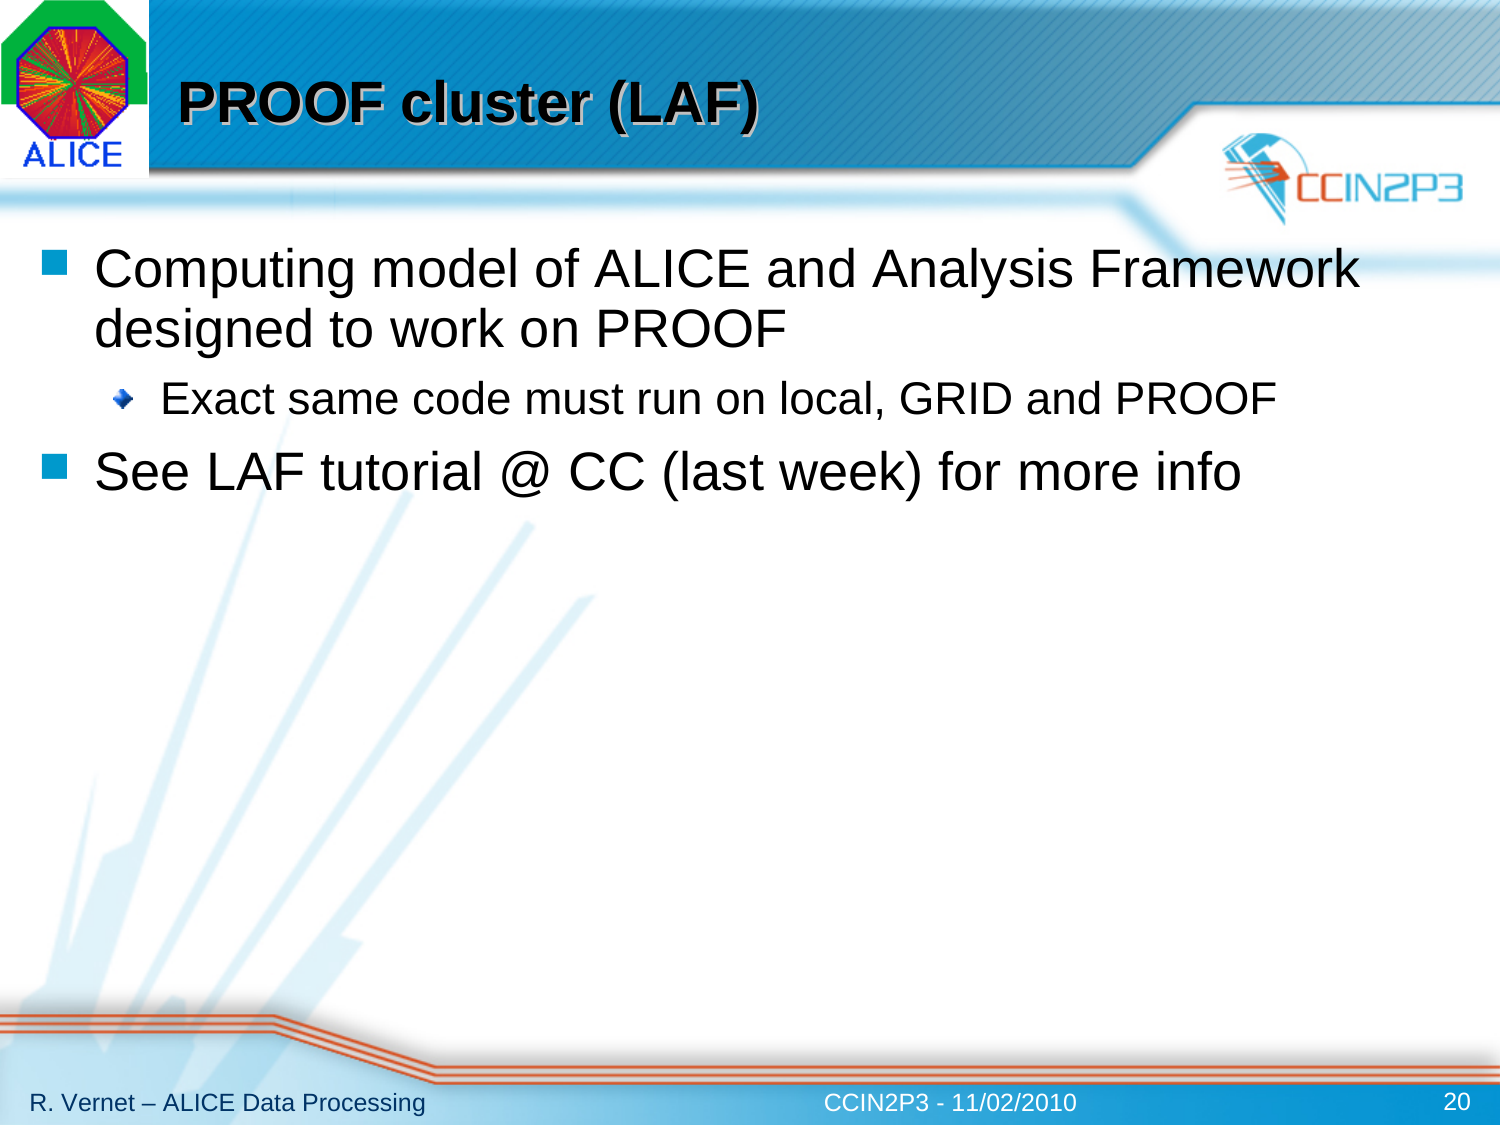

# PROOF cluster (LAF)
Computing model of ALICE and Analysis Framework designed to work on PROOF
Exact same code must run on local, GRID and PROOF
See LAF tutorial @ CC (last week) for more info
20
R. Vernet